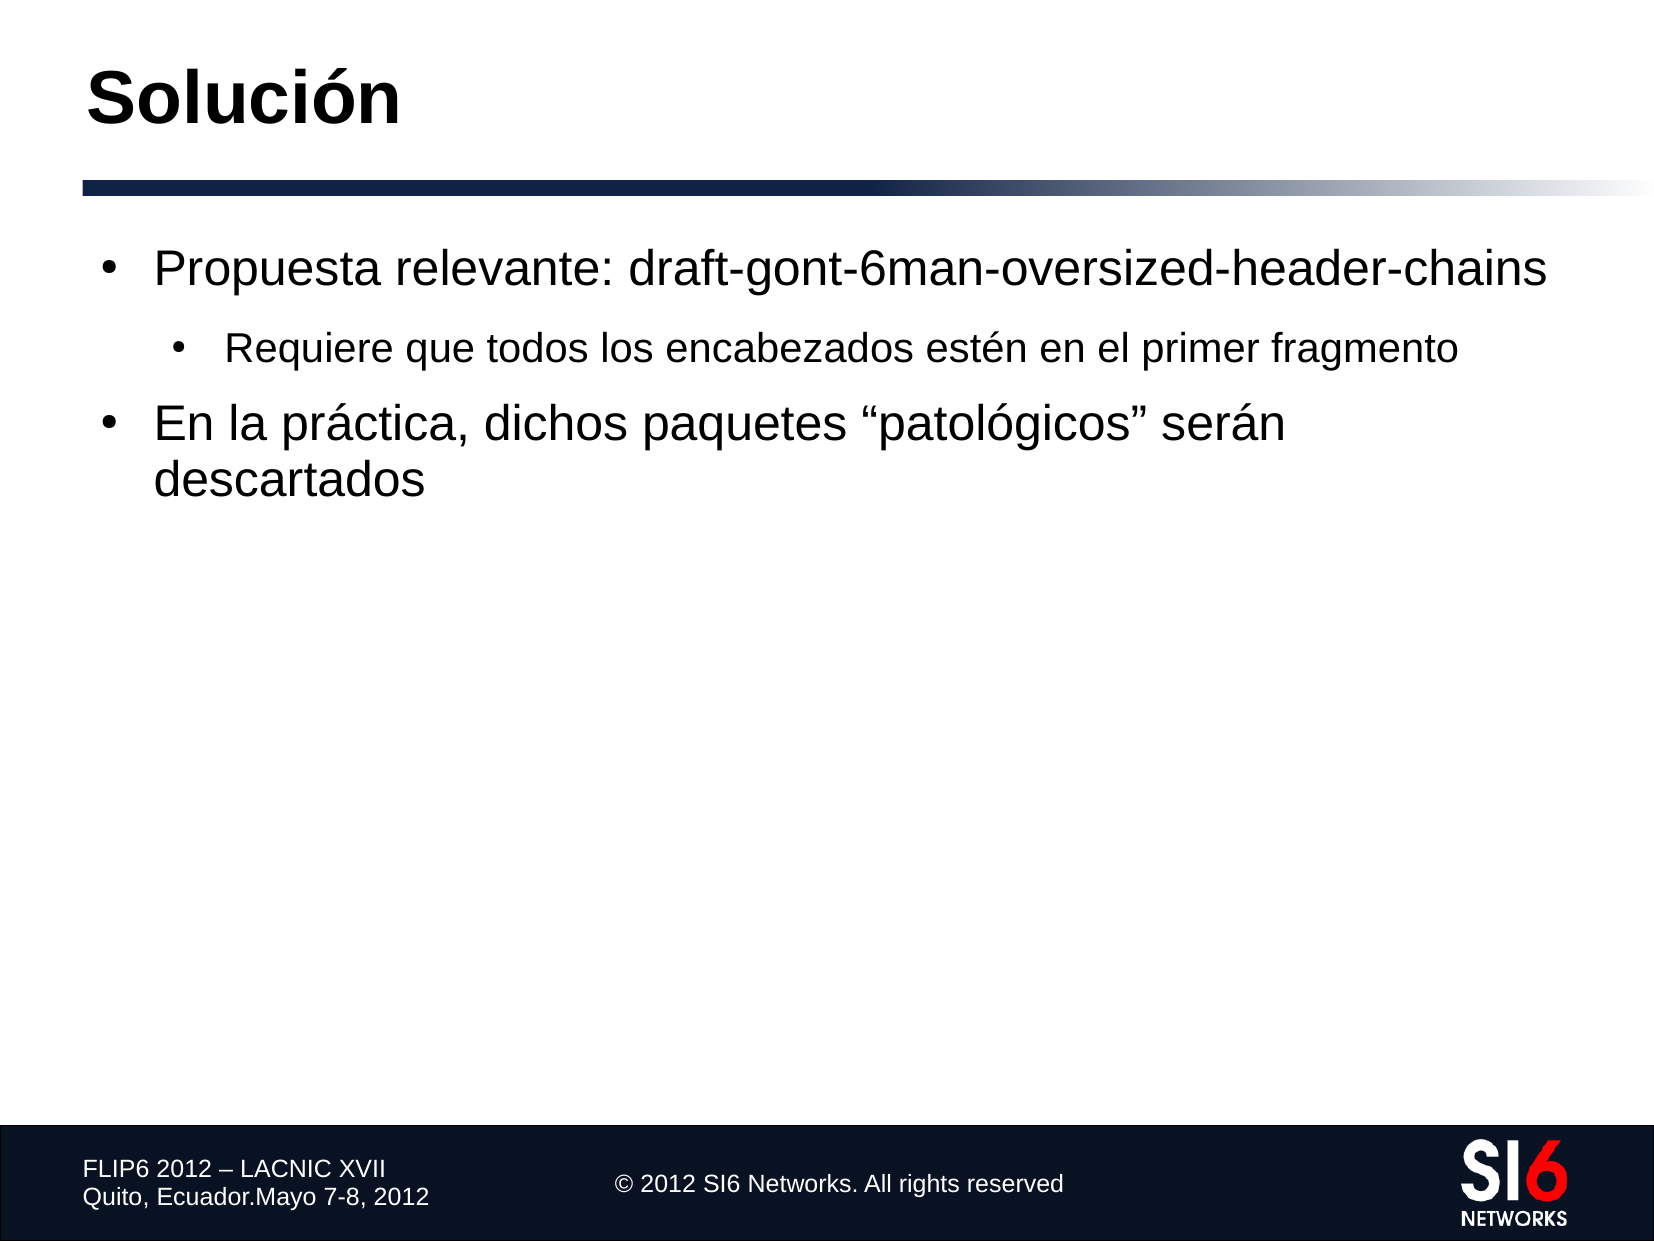

# Solución
Propuesta relevante: draft-gont-6man-oversized-header-chains
Requiere que todos los encabezados estén en el primer fragmento
En la práctica, dichos paquetes “patológicos” serán descartados